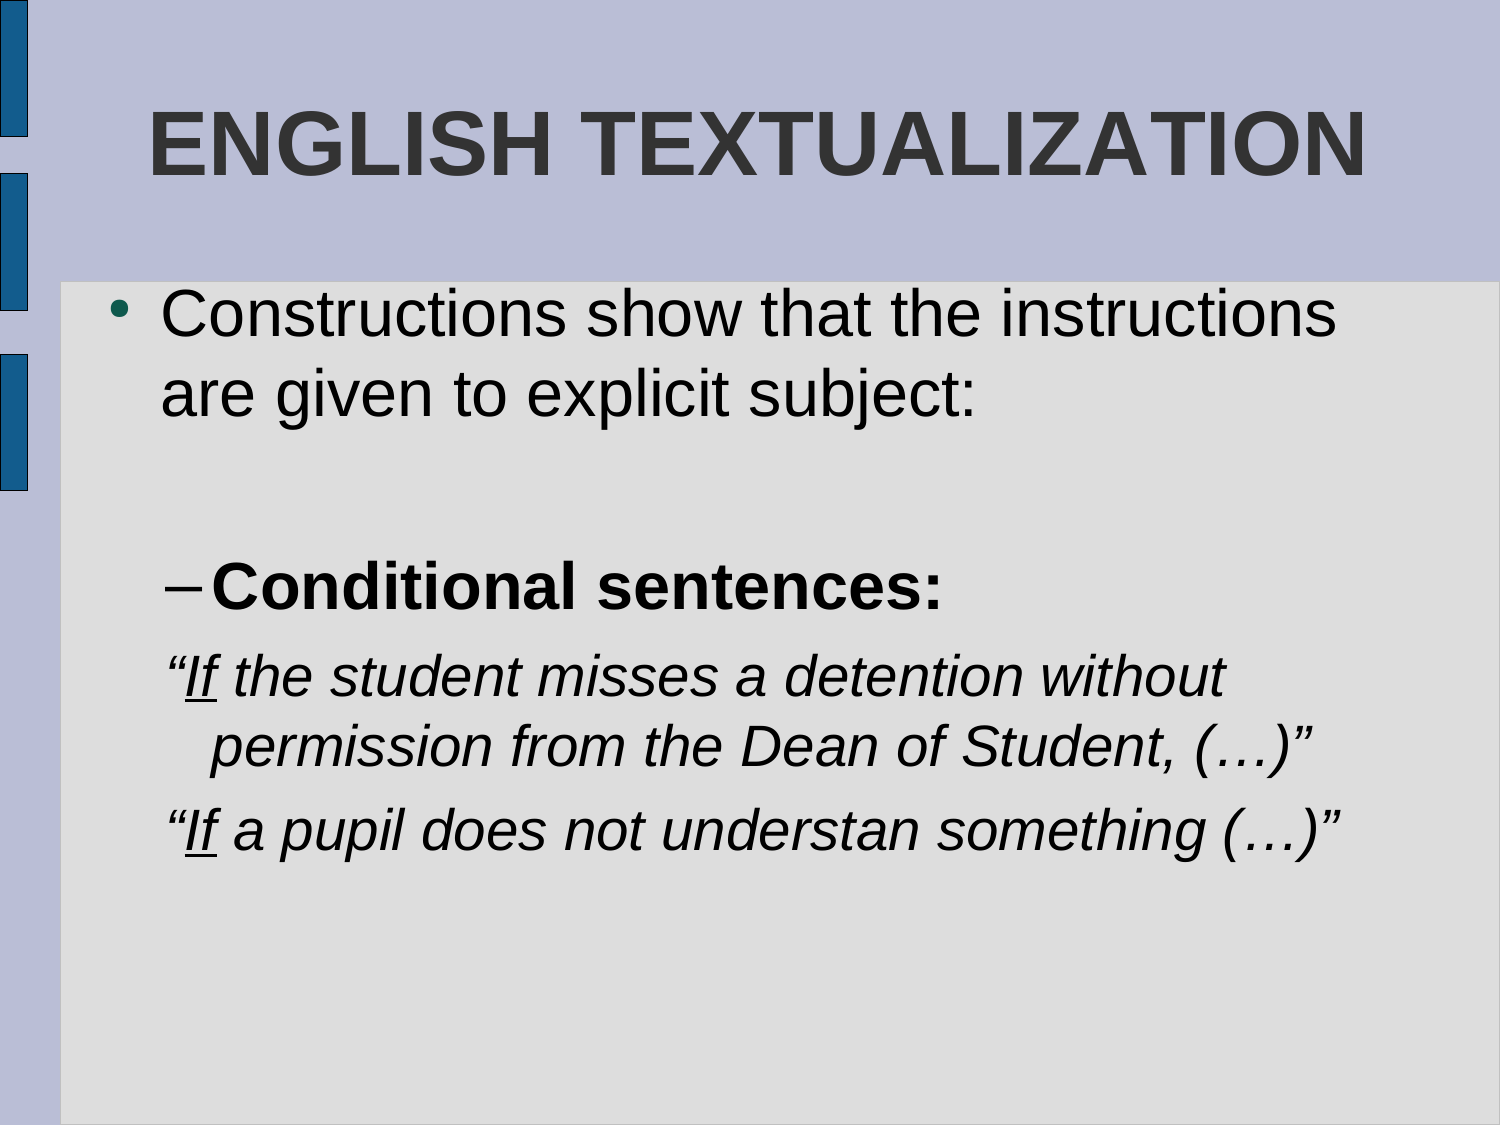

# ENGLISH TEXTUALIZATION
Constructions show that the instructions are given to explicit subject:
Conditional sentences:
“If the student misses a detention without permission from the Dean of Student, (…)”
“If a pupil does not understan something (…)”